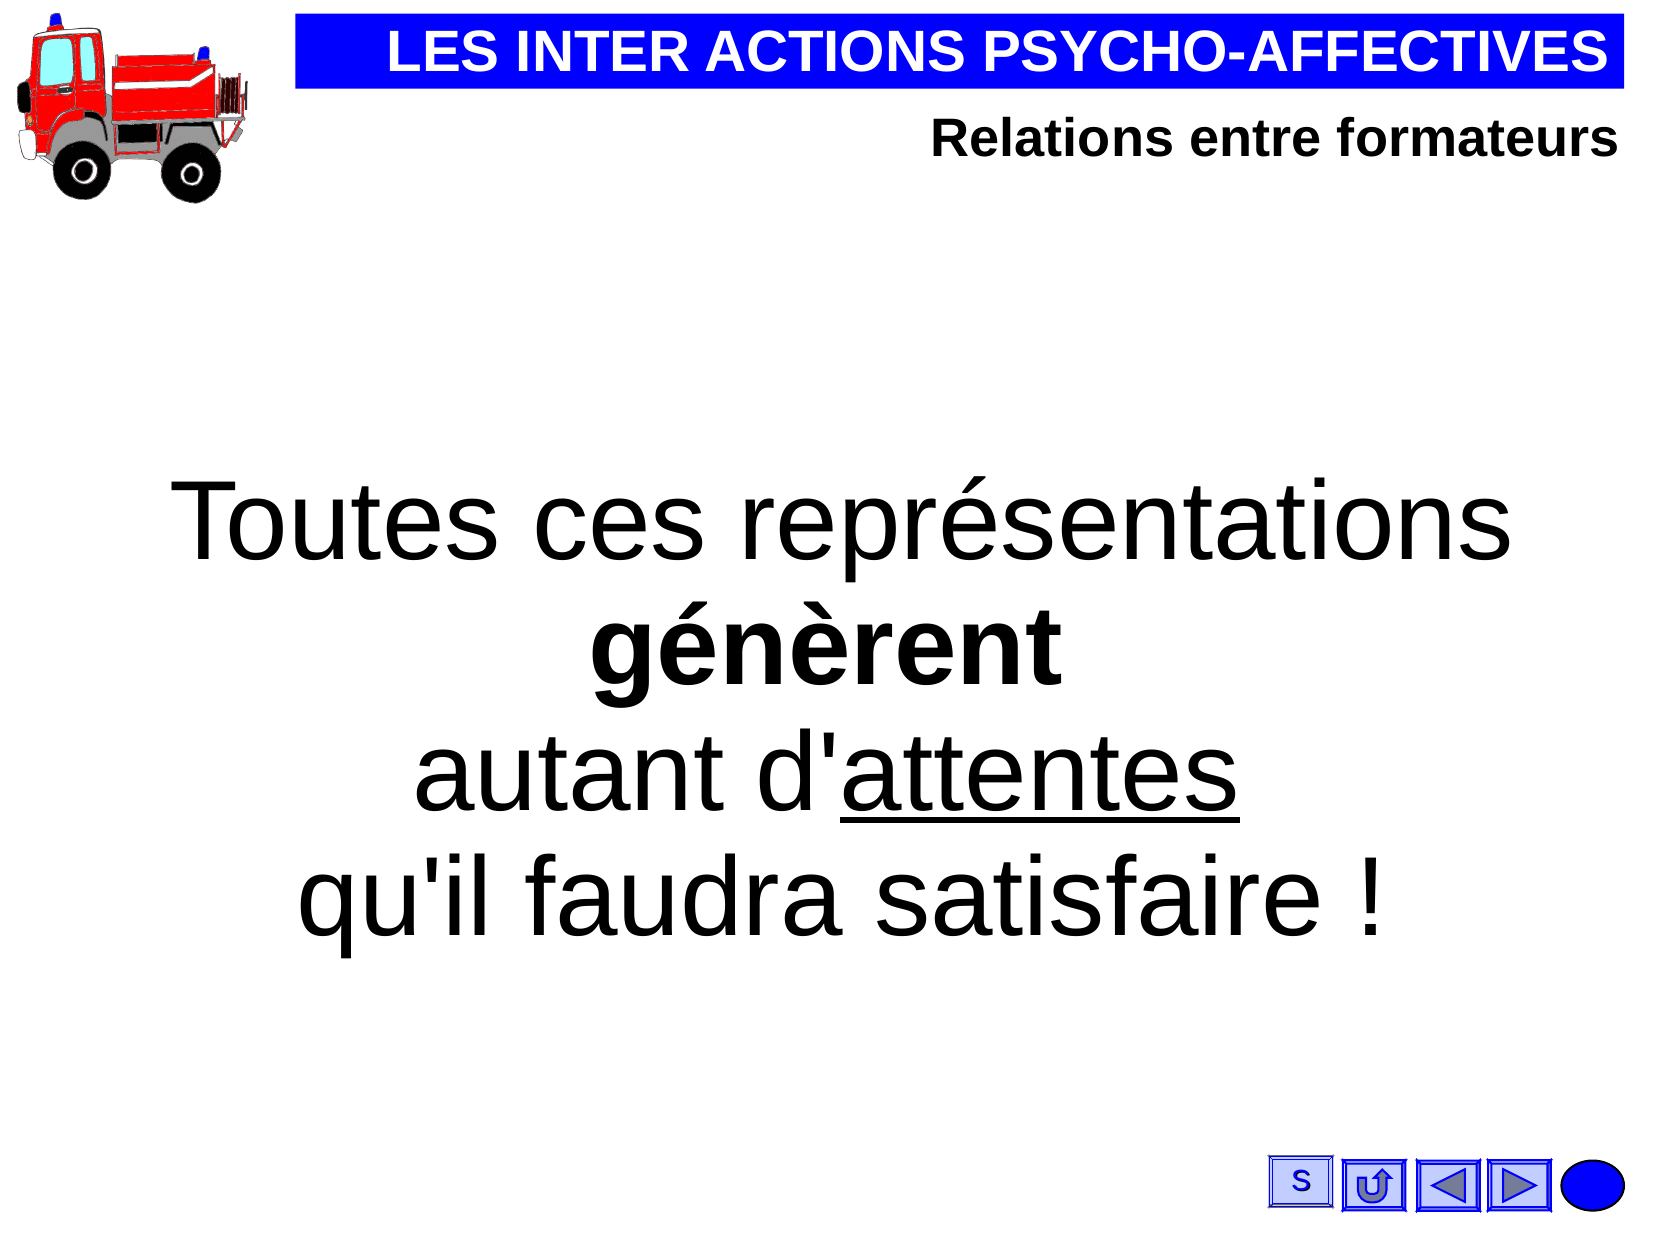

LES INTER ACTIONS PSYCHO-AFFECTIVES
Relations entre formateurs
Toutes ces représentations génèrent
autant d'attentes
qu'il faudra satisfaire !